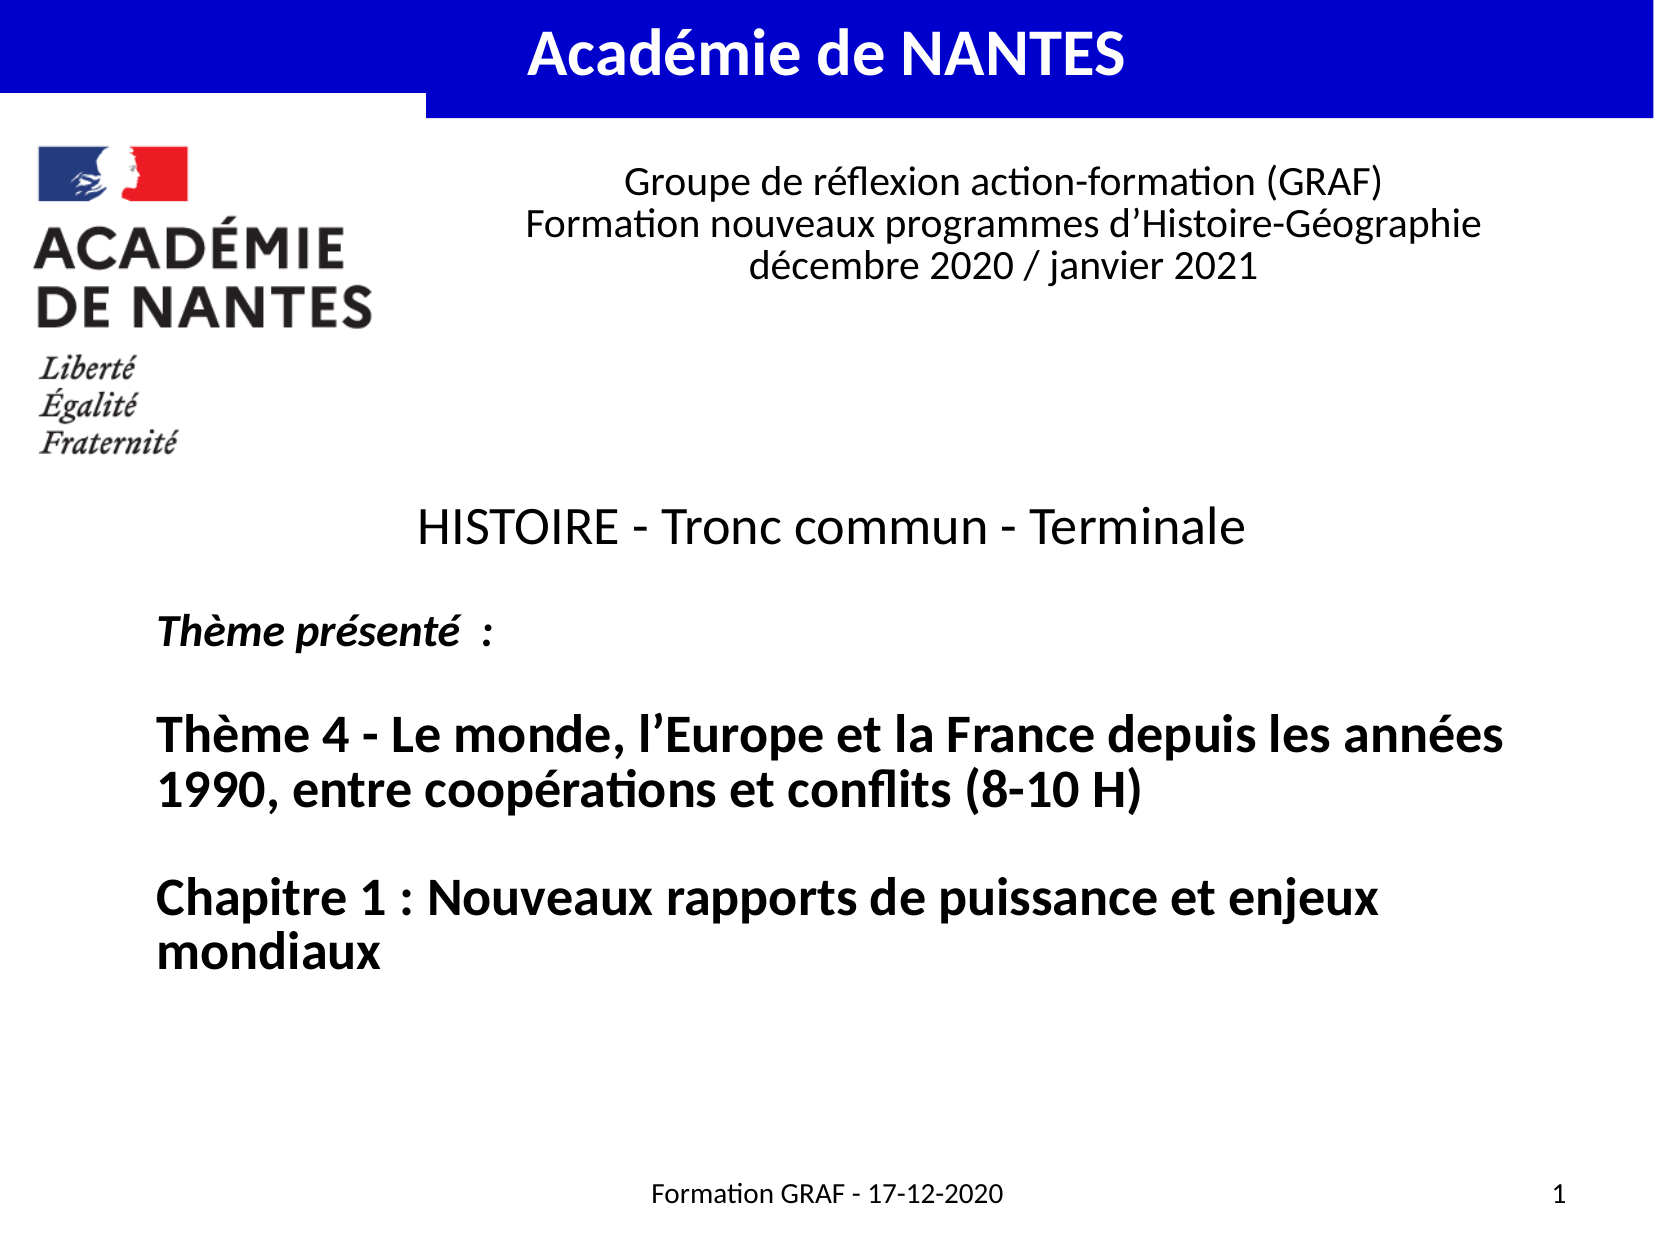

# Académie de NANTES
Groupe de réflexion action-formation (GRAF)
Formation nouveaux programmes d’Histoire-Géographie
décembre 2020 / janvier 2021
HISTOIRE - Tronc commun - Terminale
Thème présenté  :
Thème 4 - Le monde, l’Europe et la France depuis les années 1990, entre coopérations et conflits (8-10 H)
Chapitre 1 : Nouveaux rapports de puissance et enjeux mondiaux
1